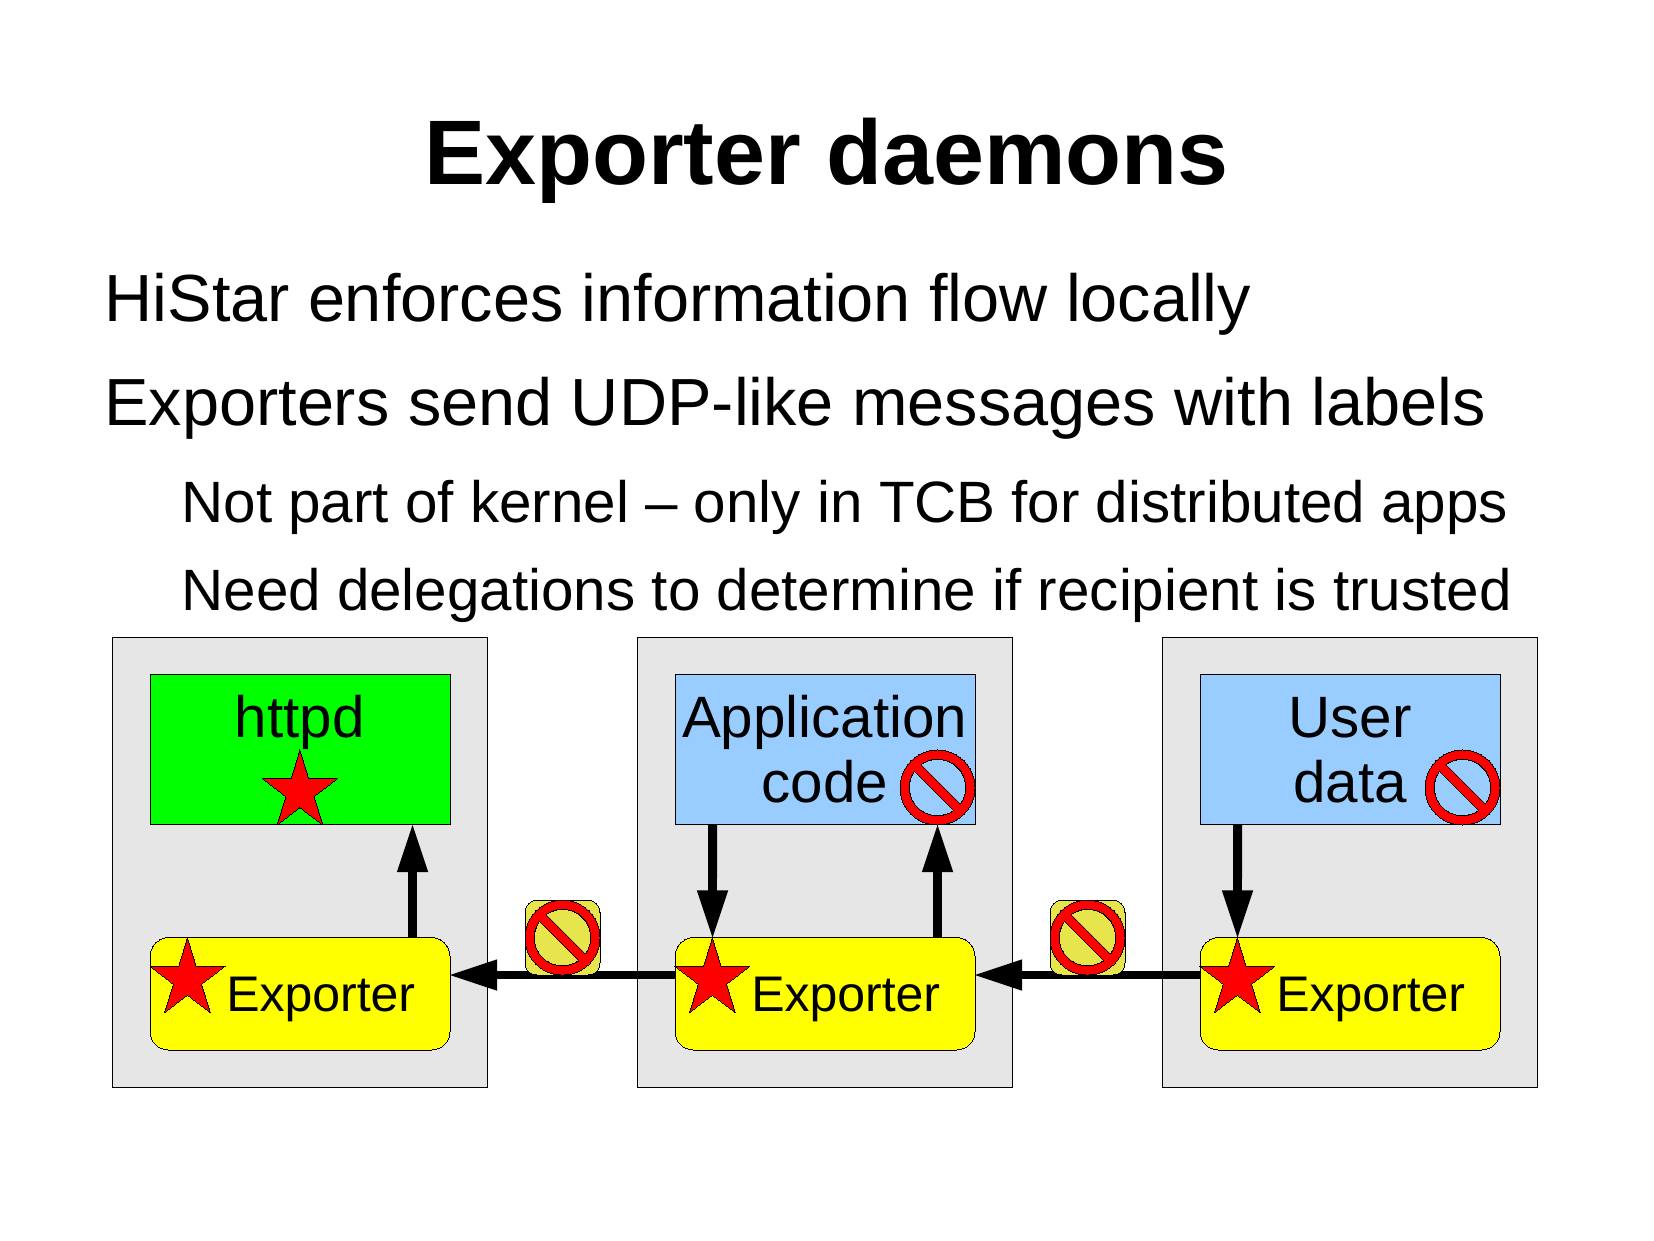

# Exporter daemons
HiStar enforces information flow locally
Exporters send UDP-like messages with labels
Not part of kernel – only in TCB for distributed apps
Need delegations to determine if recipient is trusted
httpd
Application
code
User
data
 Exporter
 Exporter
 Exporter